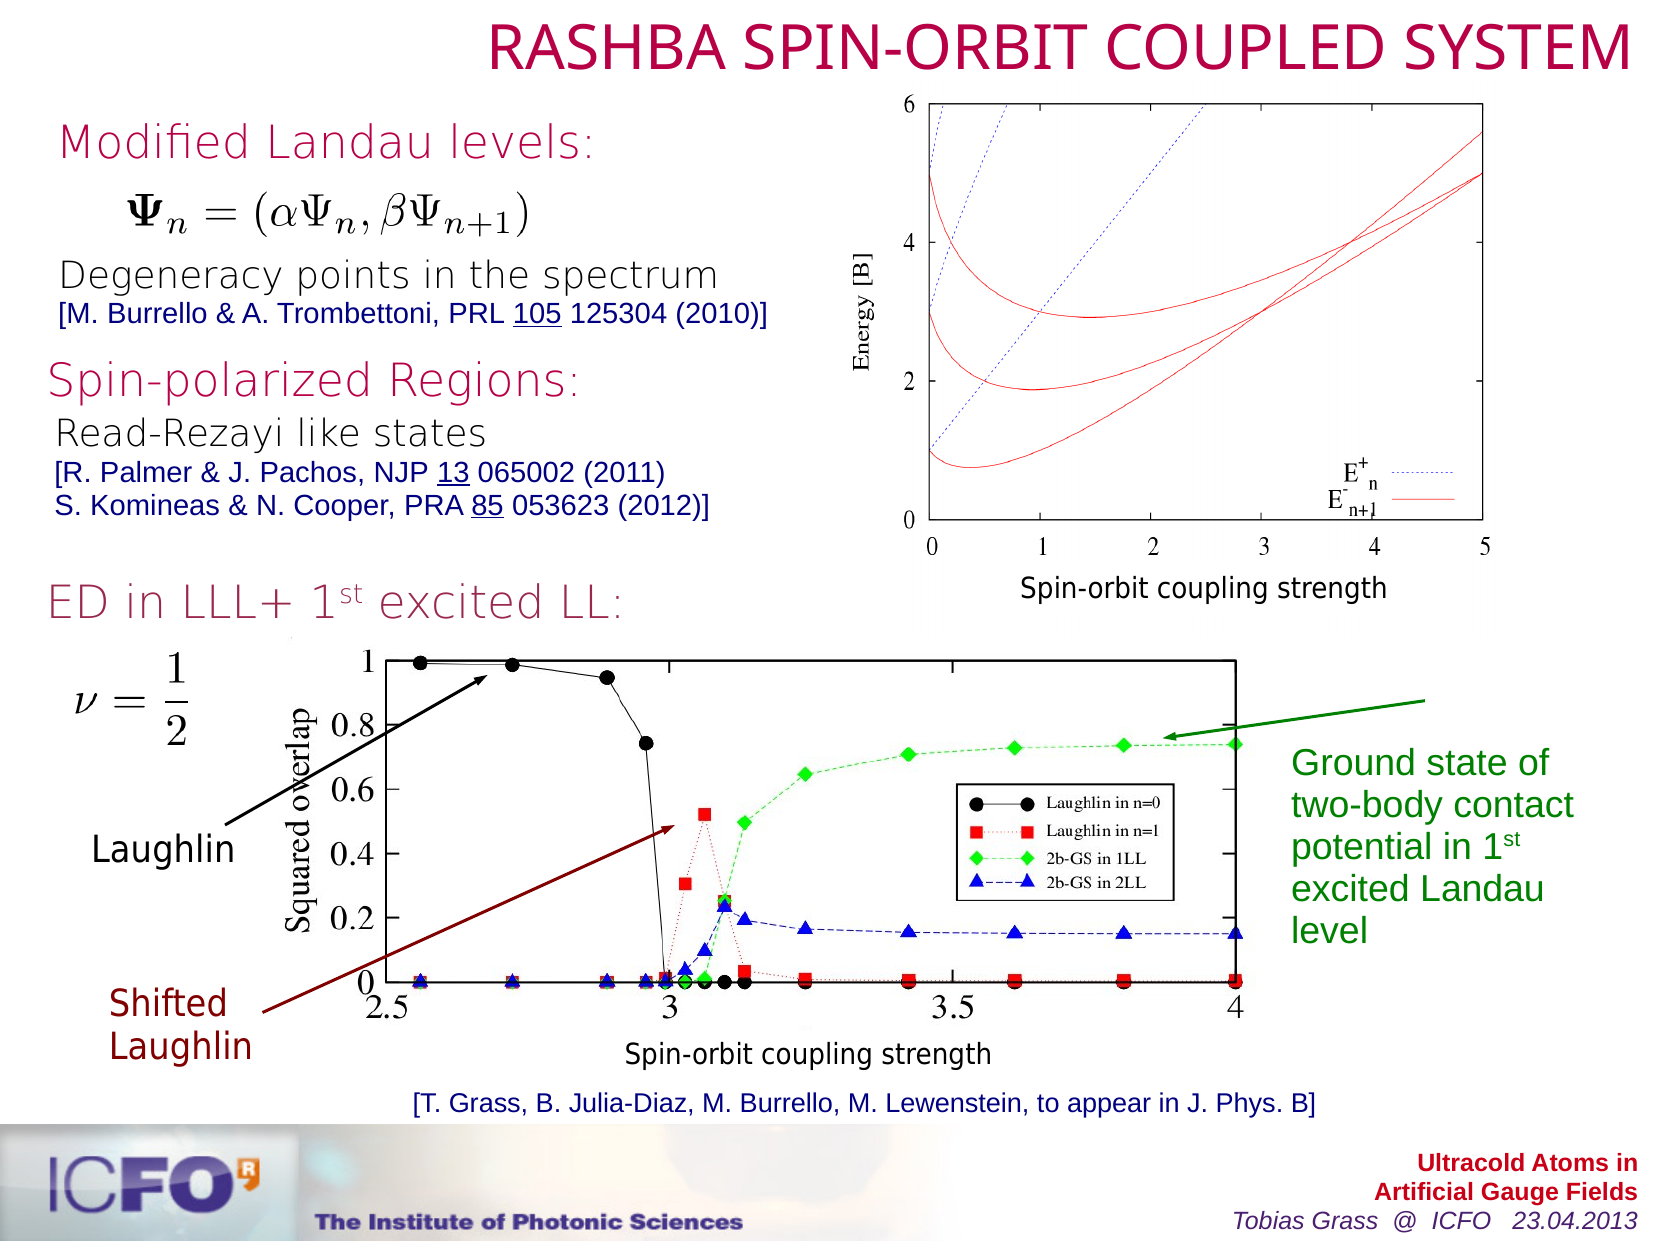

RASHBA SPIN-ORBIT COUPLED SYSTEM
Modified Landau levels:
Degeneracy points in the spectrum
[M. Burrello & A. Trombettoni, PRL 105 125304 (2010)]
Spin-polarized Regions:
Read-Rezayi like states
[R. Palmer & J. Pachos, NJP 13 065002 (2011)
S. Komineas & N. Cooper, PRA 85 053623 (2012)]
Spin-orbit coupling strength
ED in LLL+ 1st excited LL:
Ground state of two-body contact potential in 1st excited Landau level
Laughlin
Shifted
Laughlin
Spin-orbit coupling strength
[T. Grass, B. Julia-Diaz, M. Burrello, M. Lewenstein, to appear in J. Phys. B]
Ultracold Atoms in
Artificial Gauge Fields
Tobias Grass @ ICFO 23.04.2013